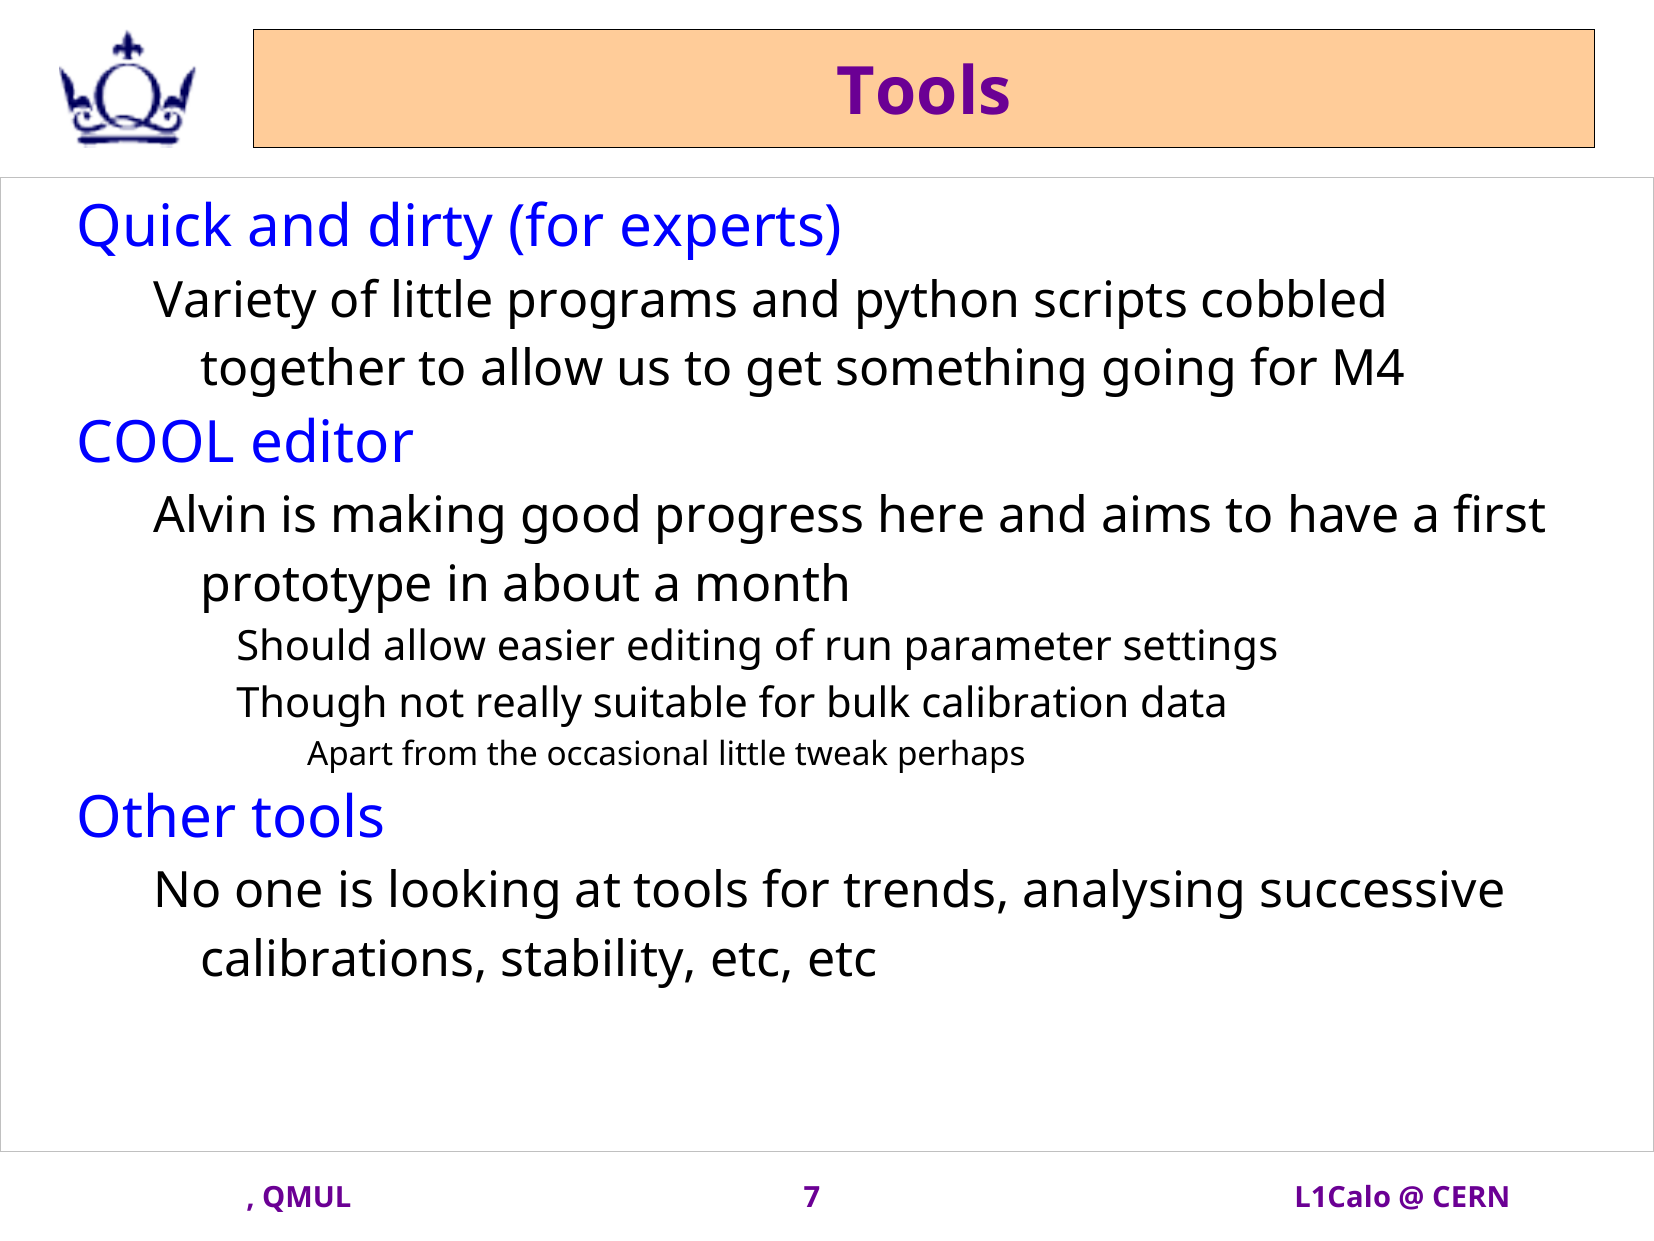

# Tools
Quick and dirty (for experts)
Variety of little programs and python scripts cobbled together to allow us to get something going for M4
COOL editor
Alvin is making good progress here and aims to have a first prototype in about a month
Should allow easier editing of run parameter settings
Though not really suitable for bulk calibration data
Apart from the occasional little tweak perhaps
Other tools
No one is looking at tools for trends, analysing successive calibrations, stability, etc, etc